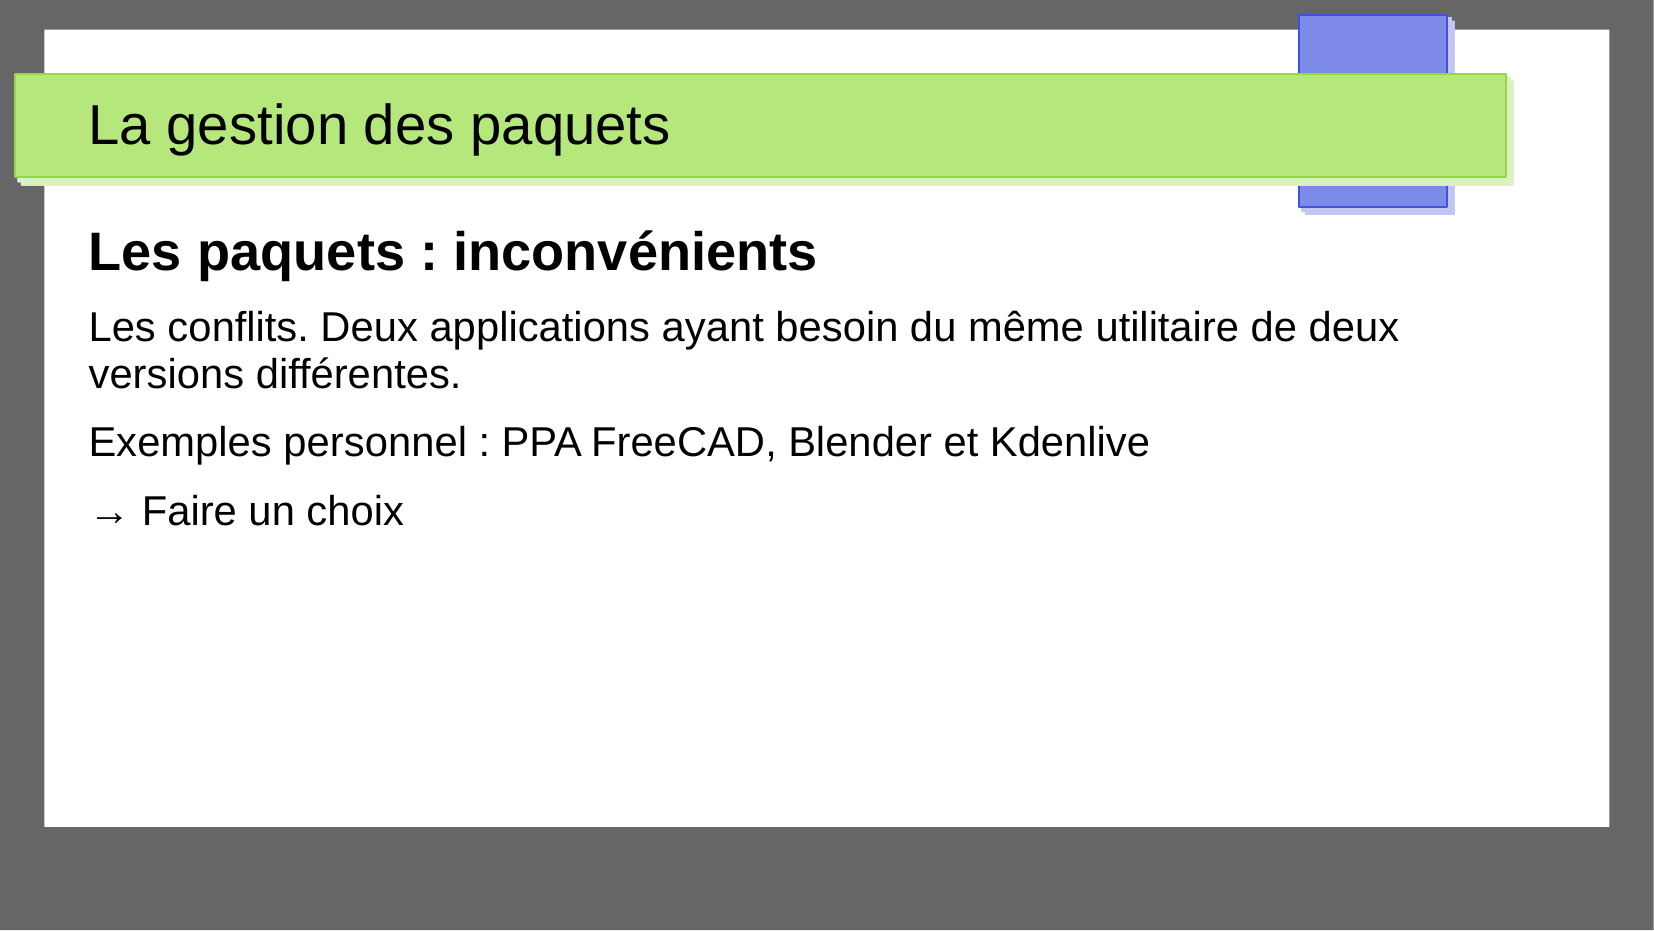

# La gestion des paquets
Les paquets : inconvénients
Les conflits. Deux applications ayant besoin du même utilitaire de deux versions différentes.
Exemples personnel : PPA FreeCAD, Blender et Kdenlive
→ Faire un choix